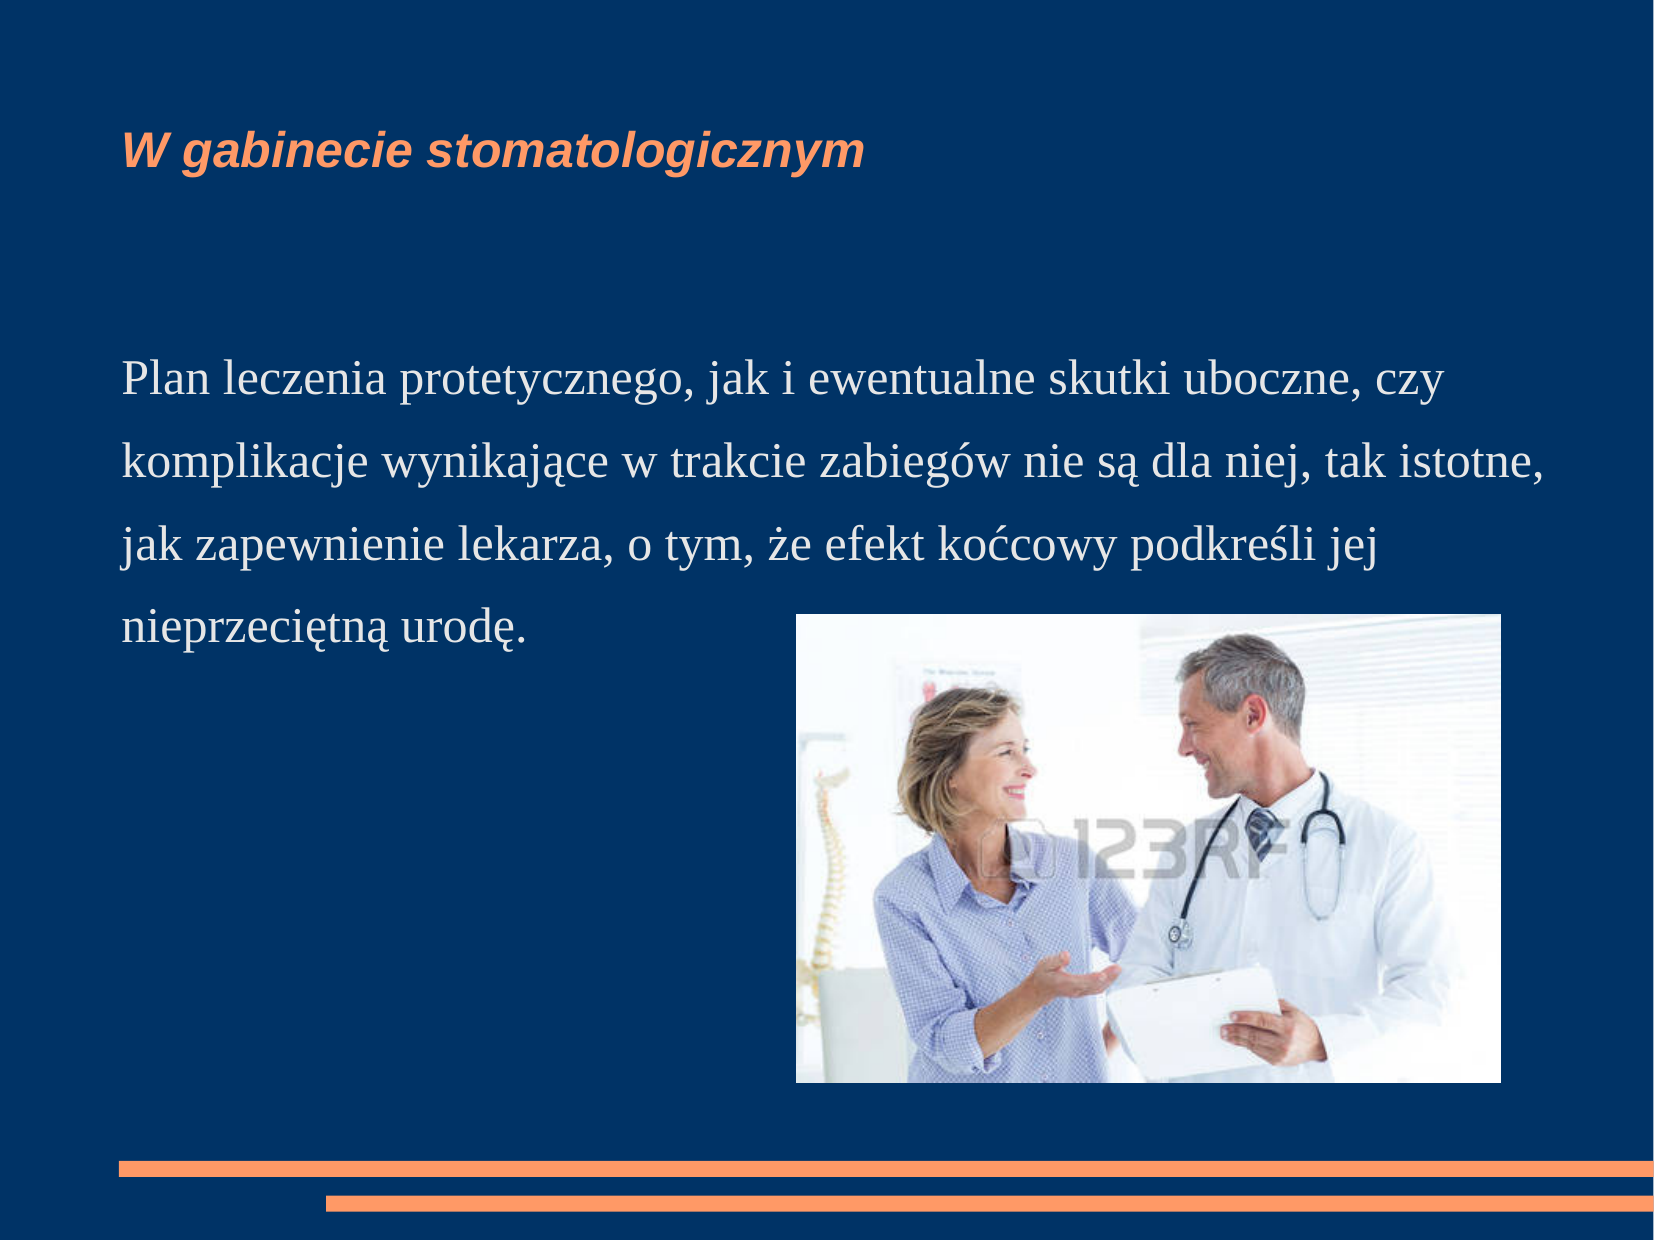

# W gabinecie stomatologicznym
Plan leczenia protetycznego, jak i ewentualne skutki uboczne, czy komplikacje wynikające w trakcie zabiegów nie są dla niej, tak istotne, jak zapewnienie lekarza, o tym, że efekt koćcowy podkreśli jej nieprzeciętną urodę.